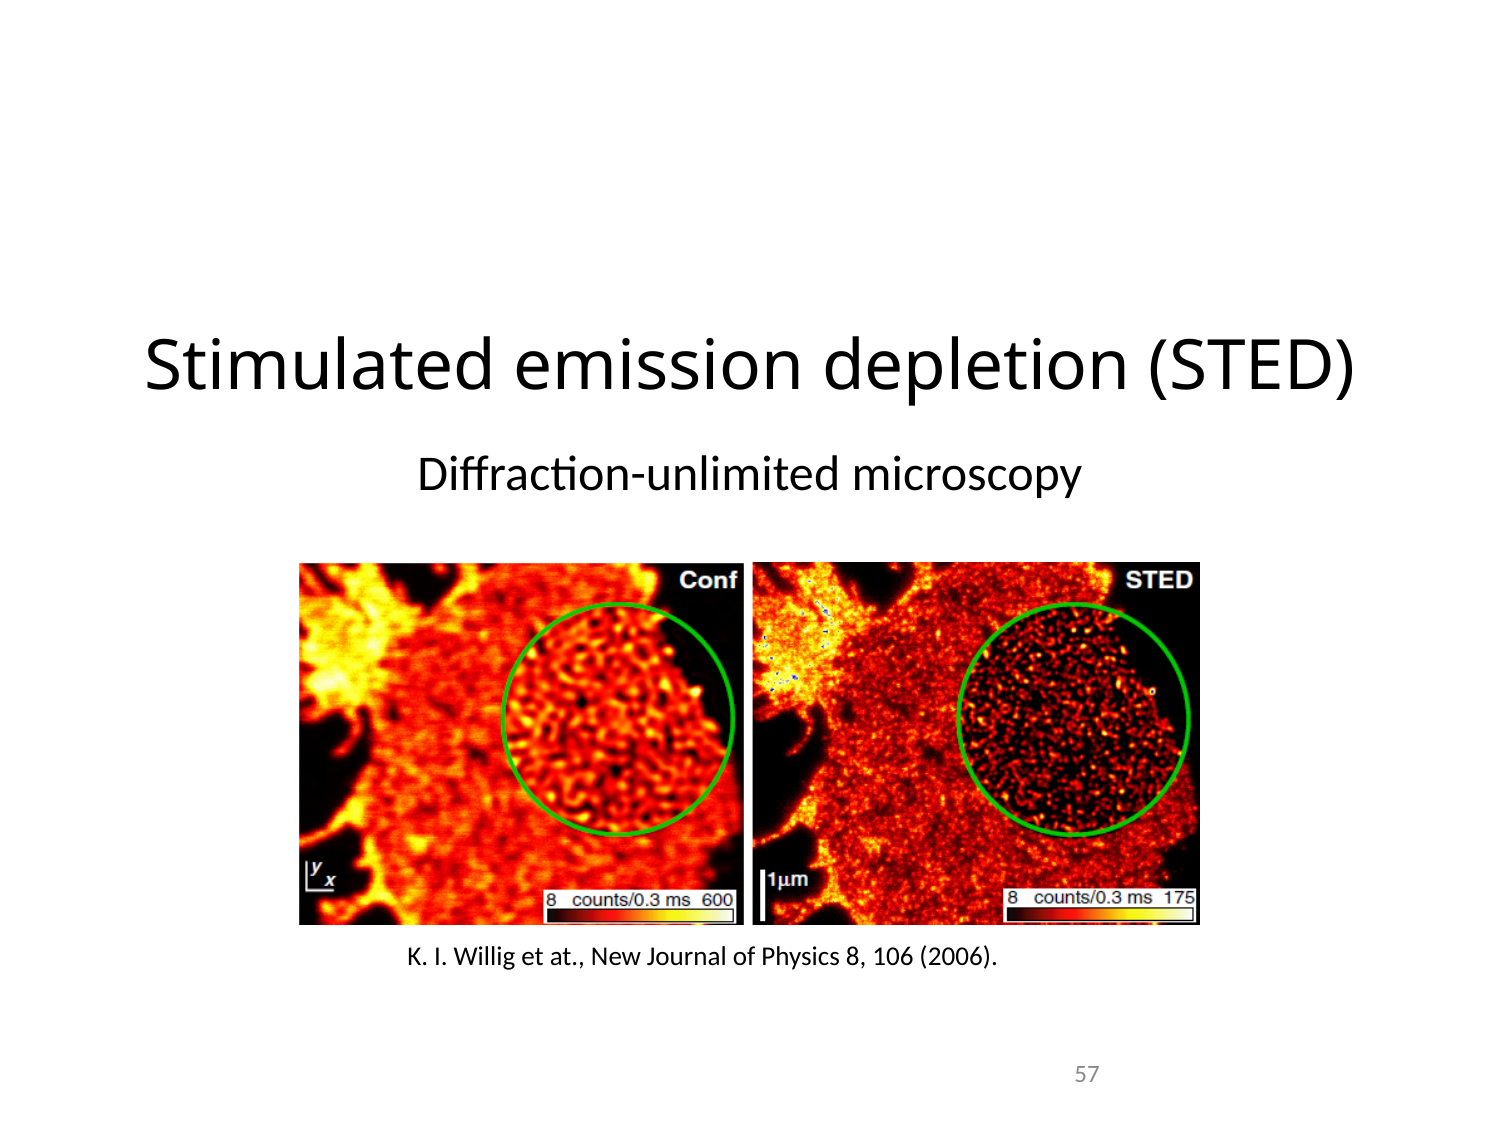

# Stimulated emission depletion (STED)
Diffraction-unlimited microscopy
K. I. Willig et at., New Journal of Physics 8, 106 (2006).
57